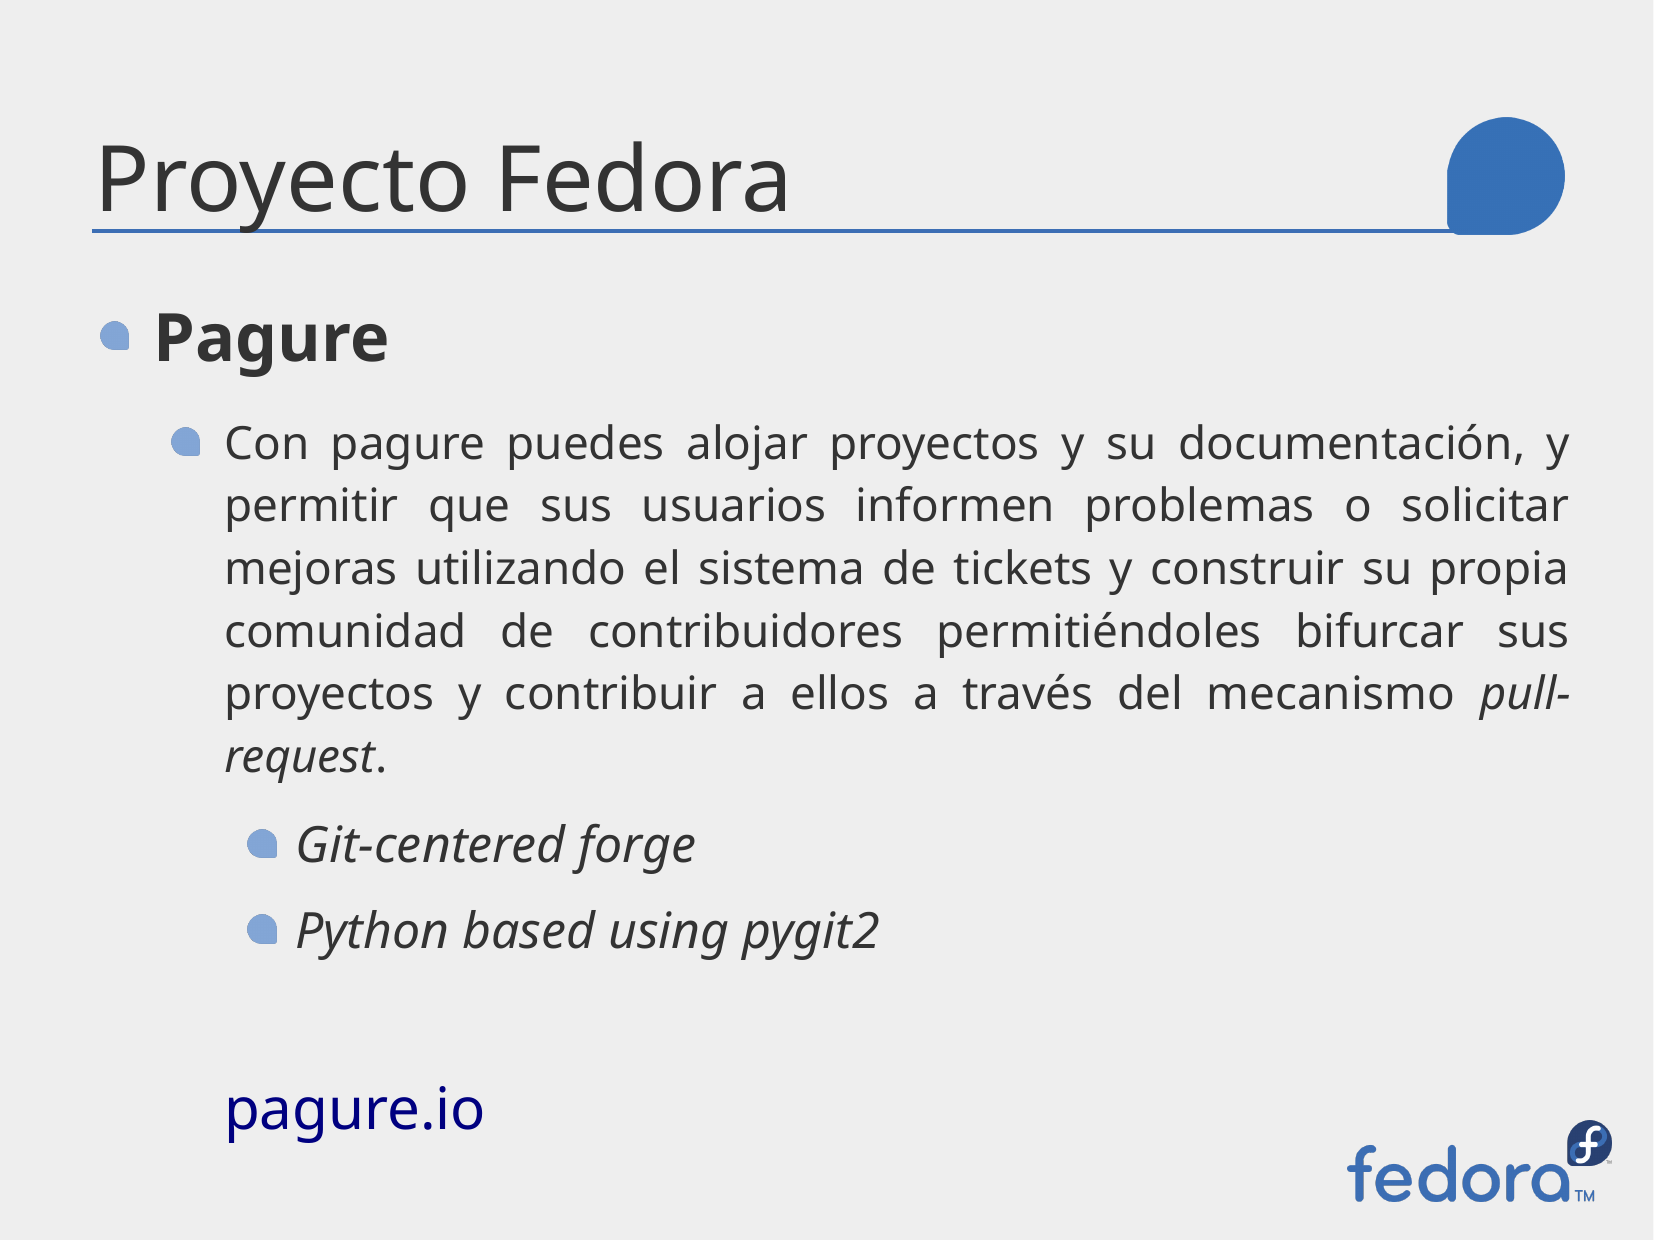

Proyecto Fedora
# Pagure
Con pagure puedes alojar proyectos y su documentación, y permitir que sus usuarios informen problemas o solicitar mejoras utilizando el sistema de tickets y construir su propia comunidad de contribuidores permitiéndoles bifurcar sus proyectos y contribuir a ellos a través del mecanismo pull-request.
Git-centered forge
Python based using pygit2
pagure.io